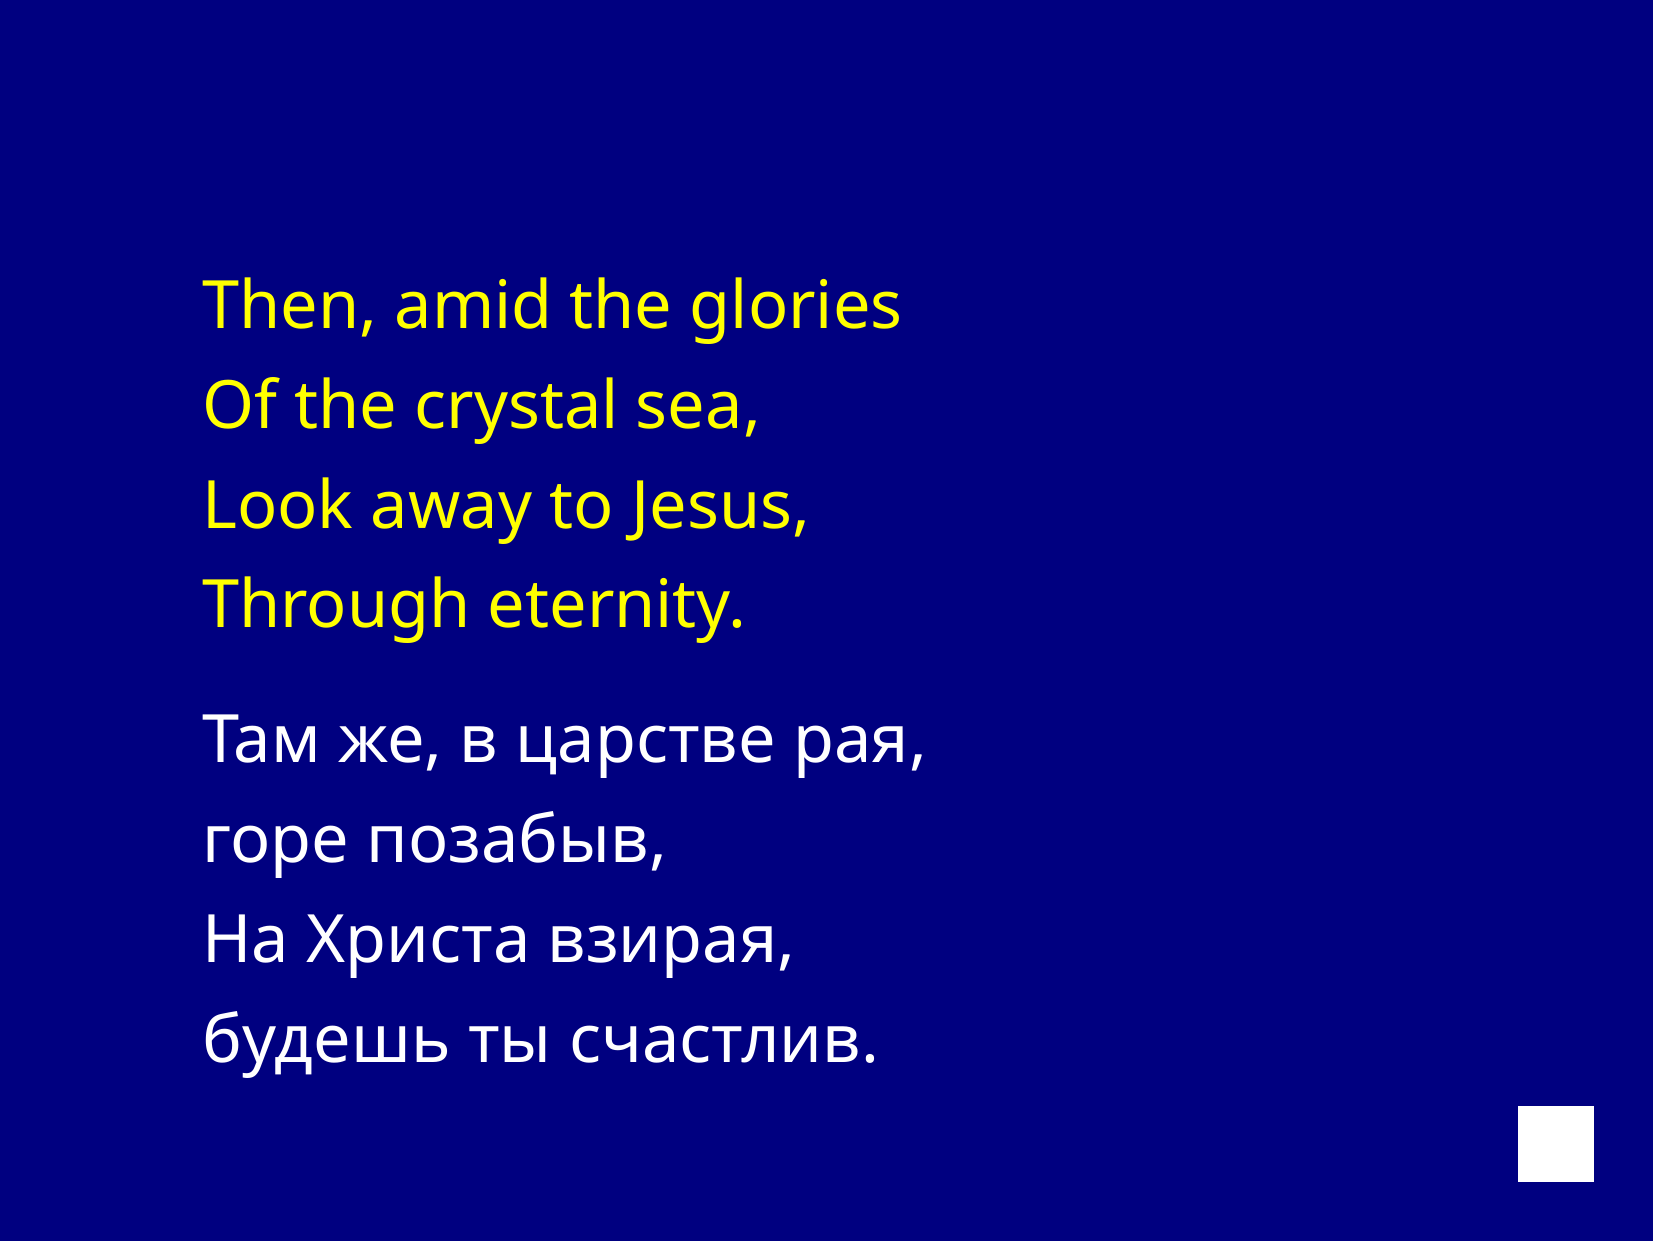

Then, amid the glories
	Of the crystal sea,
	Look away to Jesus,
	Through eternity.
	Там же, в царстве рая,
	горе позабыв,
	На Христа взирая,
	будешь ты счастлив.